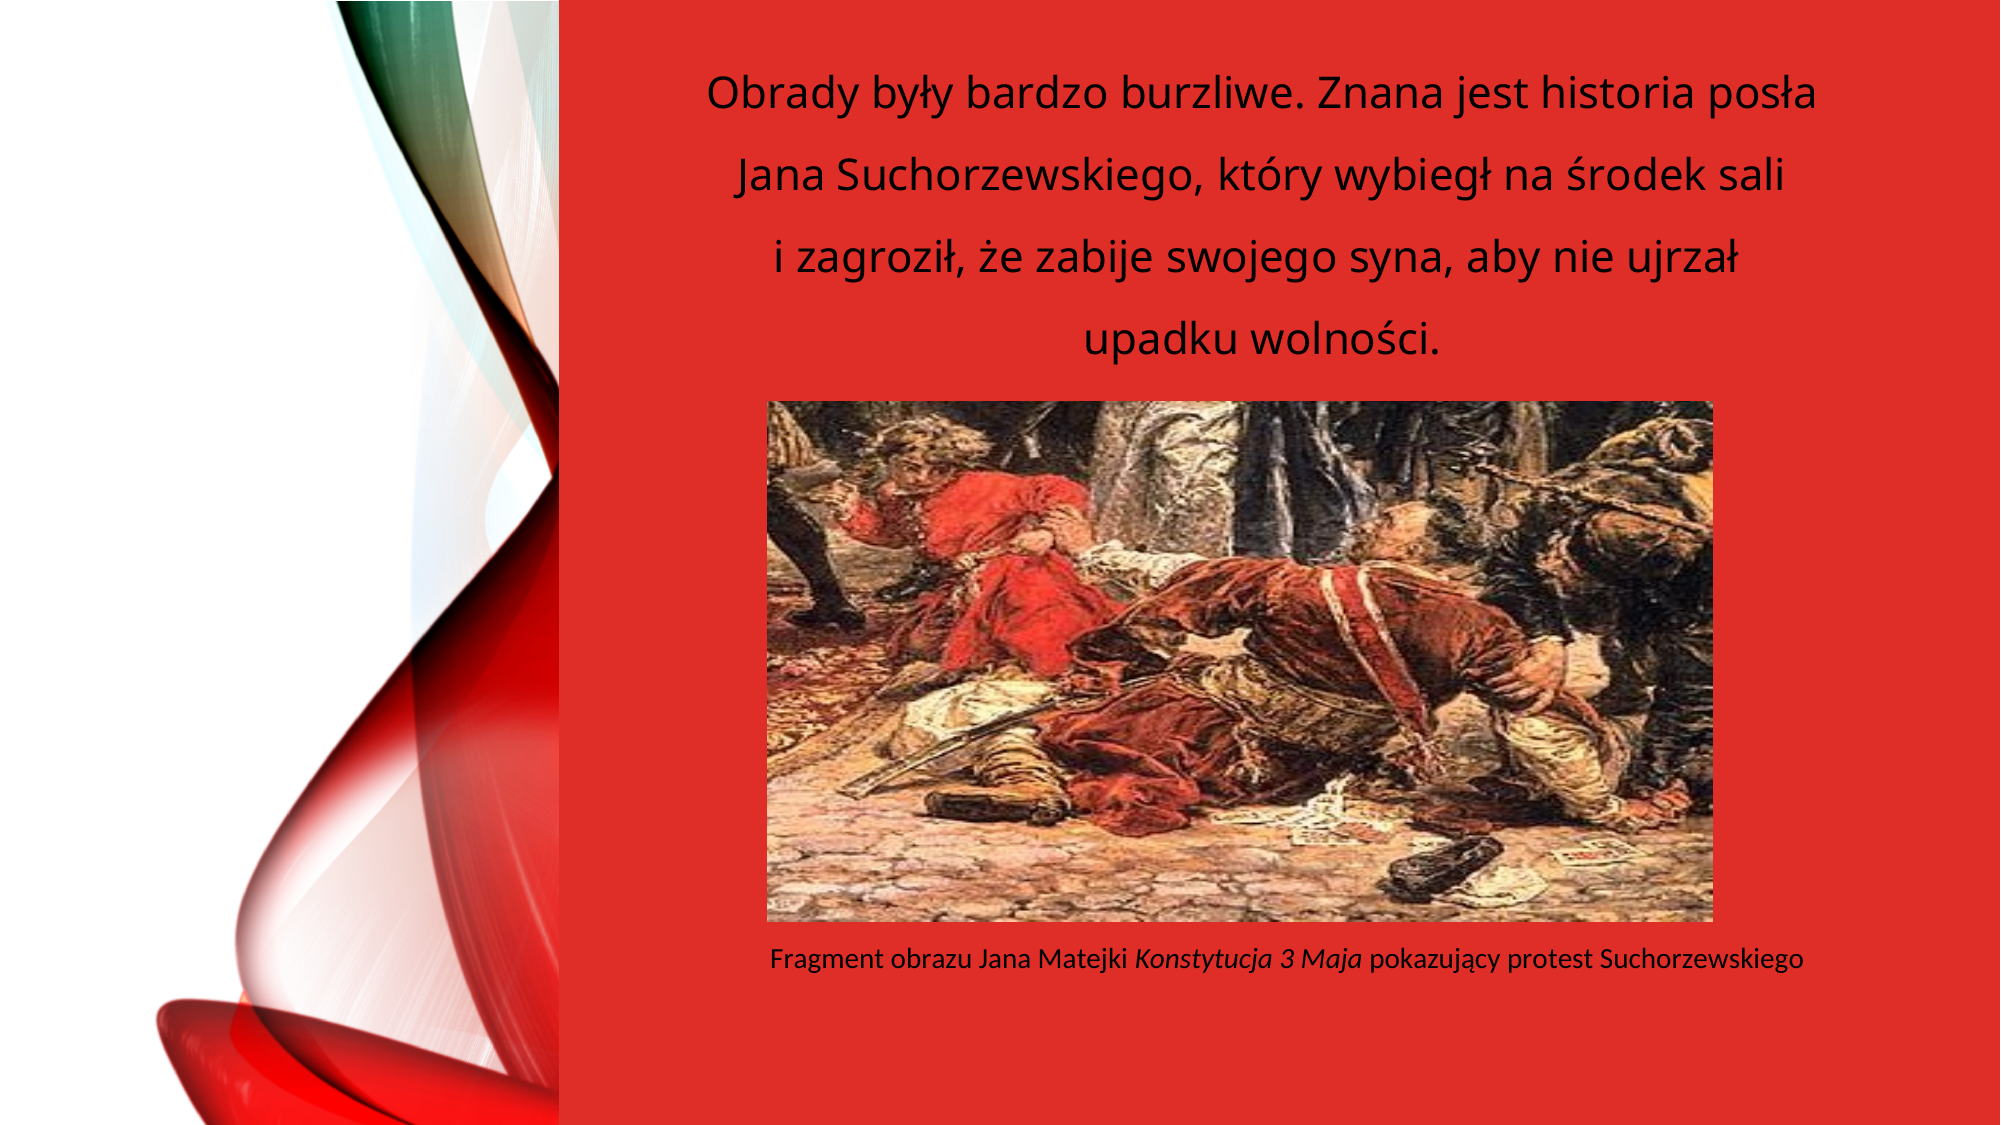

Obrady były bardzo burzliwe. Znana jest historia posła
Jana Suchorzewskiego, który wybiegł na środek sali
i zagroził, że zabije swojego syna, aby nie ujrzał
upadku wolności.
Fragment obrazu Jana Matejki Konstytucja 3 Maja pokazujący protest Suchorzewskiego